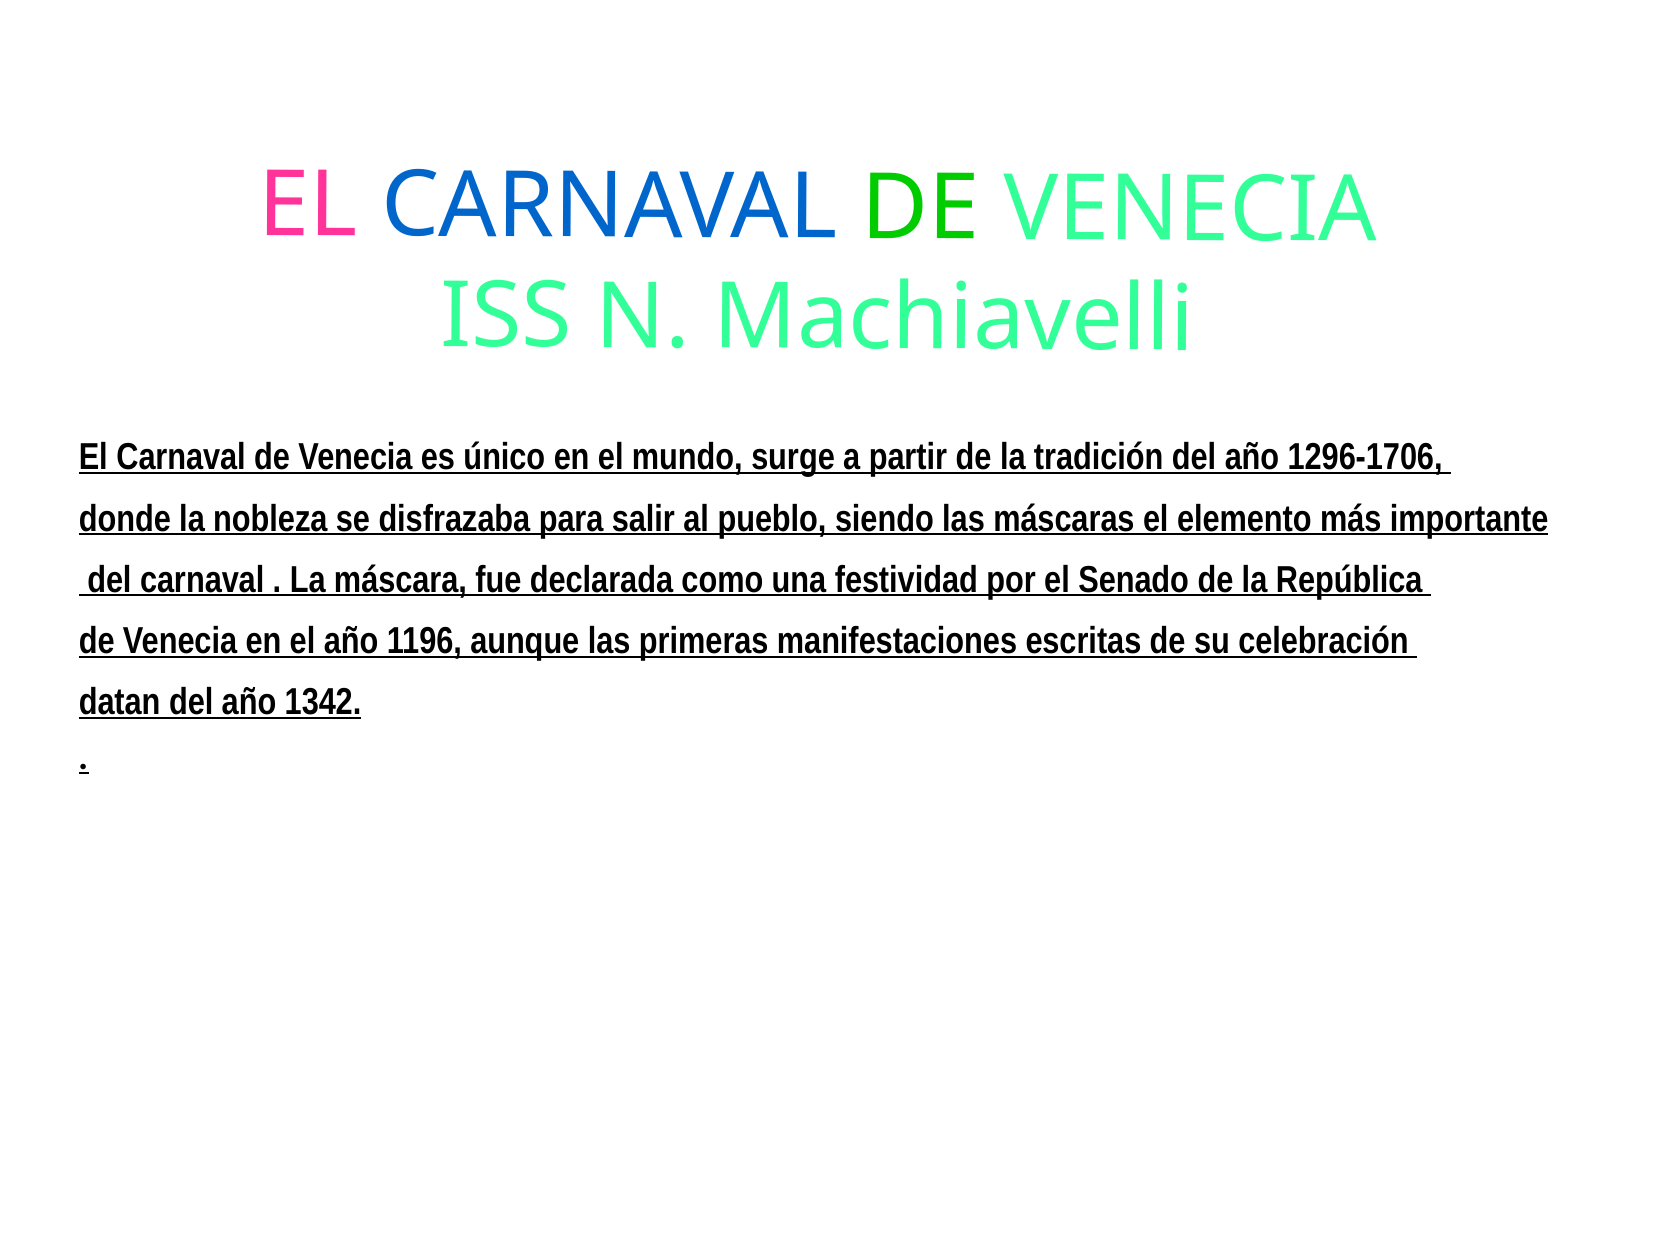

# EL CARNAVAL DE VENECIA ISS N. Machiavelli
El Carnaval de Venecia es único en el mundo, surge a partir de la tradición del año 1296-1706,
donde la nobleza se disfrazaba para salir al pueblo, siendo las máscaras el elemento más importante
 del carnaval . La máscara, fue declarada como una festividad por el Senado de la República
de Venecia en el año 1196, aunque las primeras manifestaciones escritas de su celebración
datan del año 1342.
.